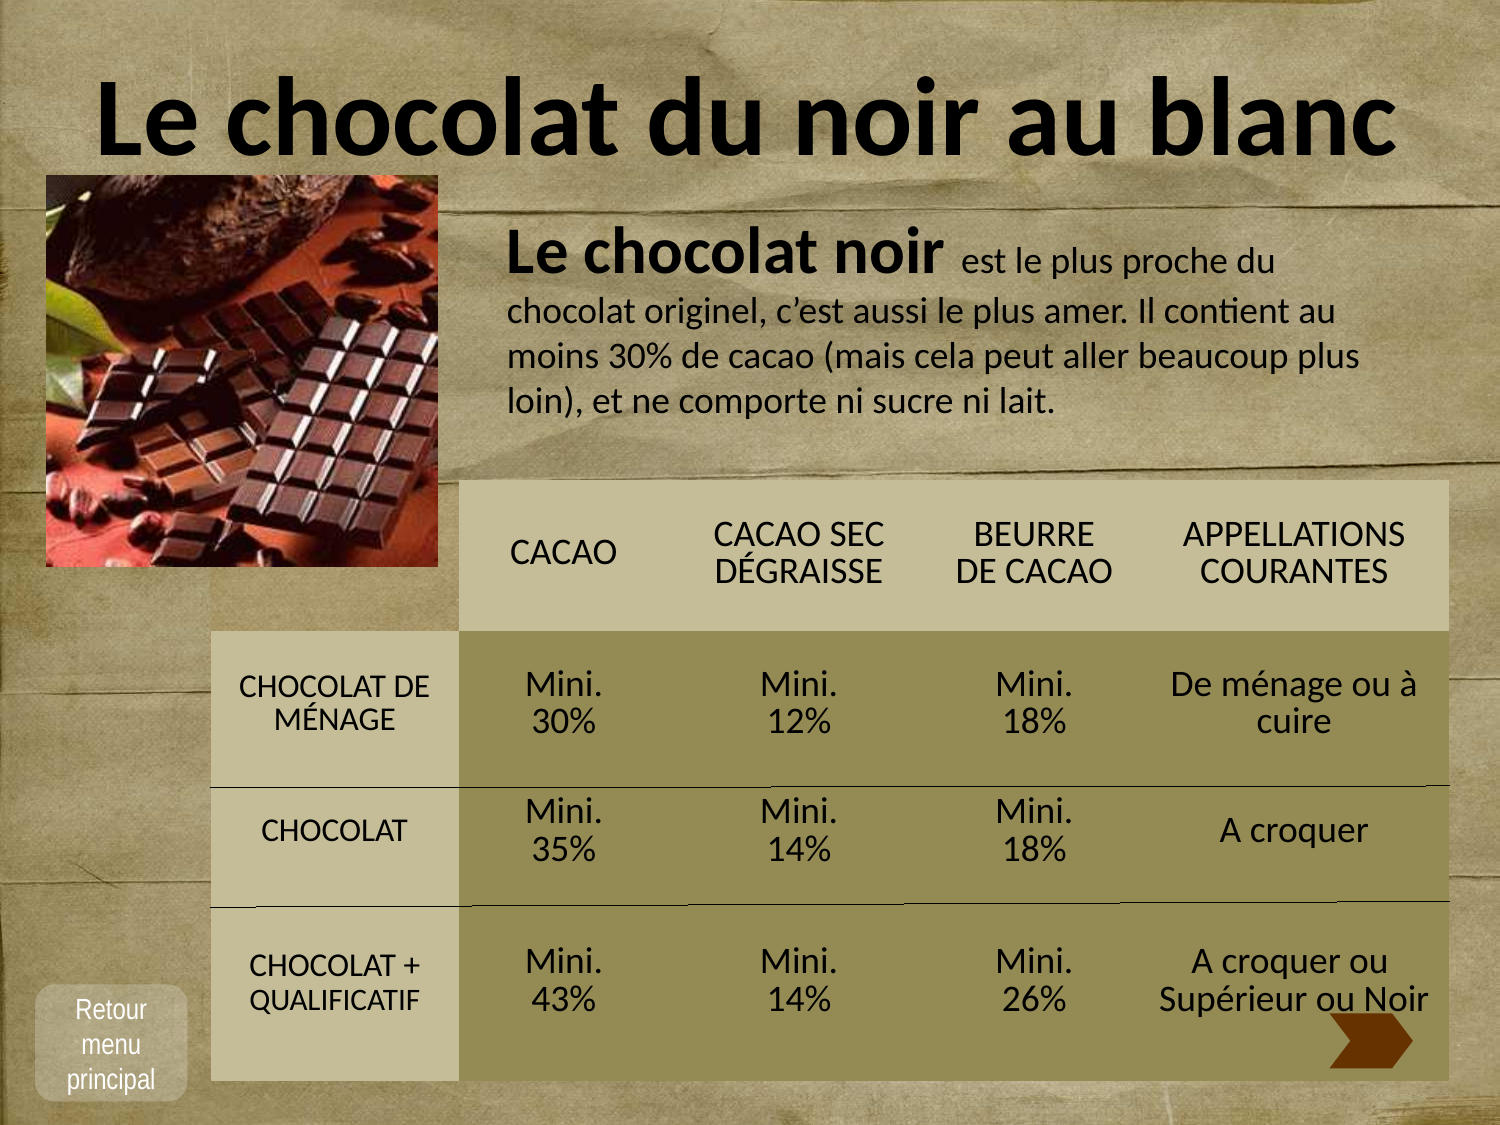

Le chocolat du noir au blanc
#
Le chocolat noir est le plus proche du chocolat originel, c’est aussi le plus amer. Il contient au moins 30% de cacao (mais cela peut aller beaucoup plus loin), et ne comporte ni sucre ni lait.
| | CACAO | CACAO SEC DÉGRAISSE | BEURRE DE CACAO | APPELLATIONS COURANTES |
| --- | --- | --- | --- | --- |
| CHOCOLAT DE MÉNAGE | Mini. 30% | Mini. 12% | Mini. 18% | De ménage ou à cuire |
| CHOCOLAT | Mini. 35% | Mini. 14% | Mini. 18% | A croquer |
| CHOCOLAT + QUALIFICATIF | Mini. 43% | Mini. 14% | Mini. 26% | A croquer ou Supérieur ou Noir |
Retour menu
principal